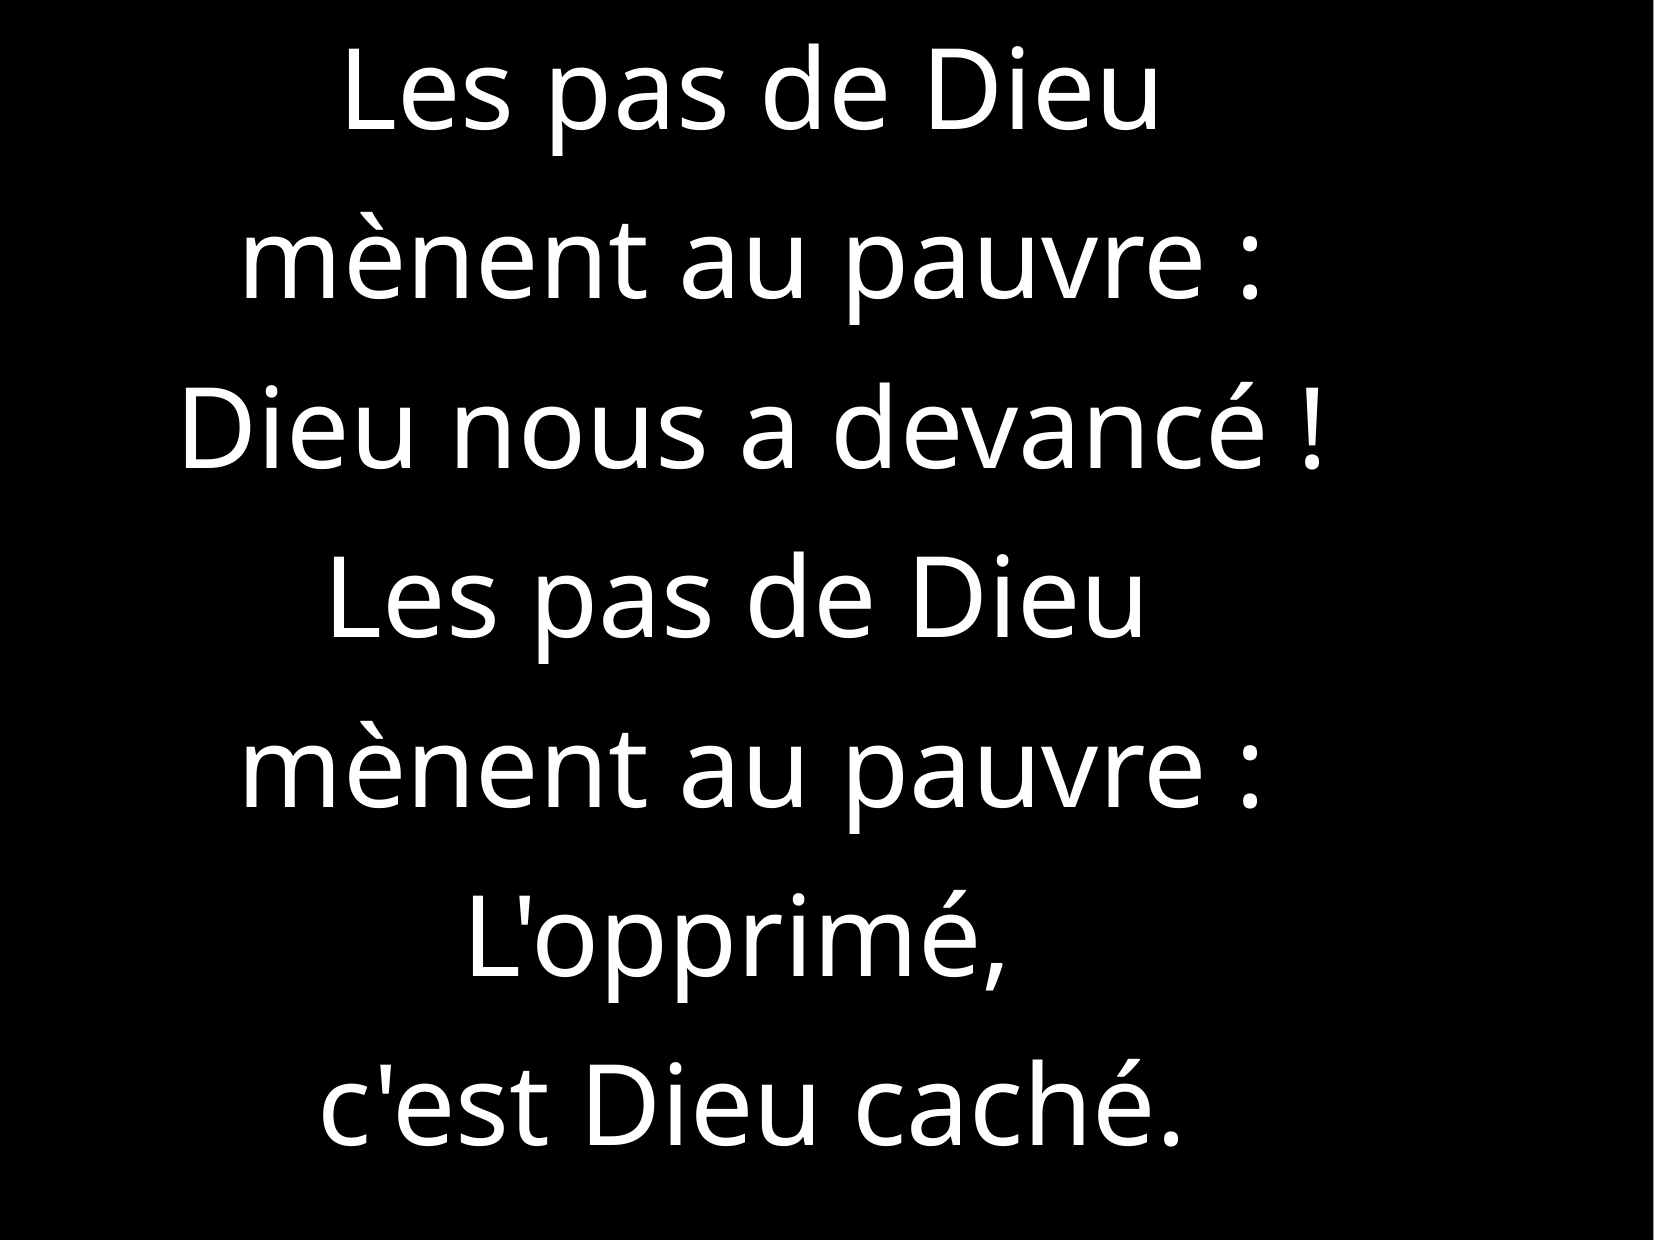

# Les pas de Dieu
mènent au pauvre :
Dieu nous a devancé !
Les pas de Dieu
mènent au pauvre :
L'opprimé,
c'est Dieu caché.